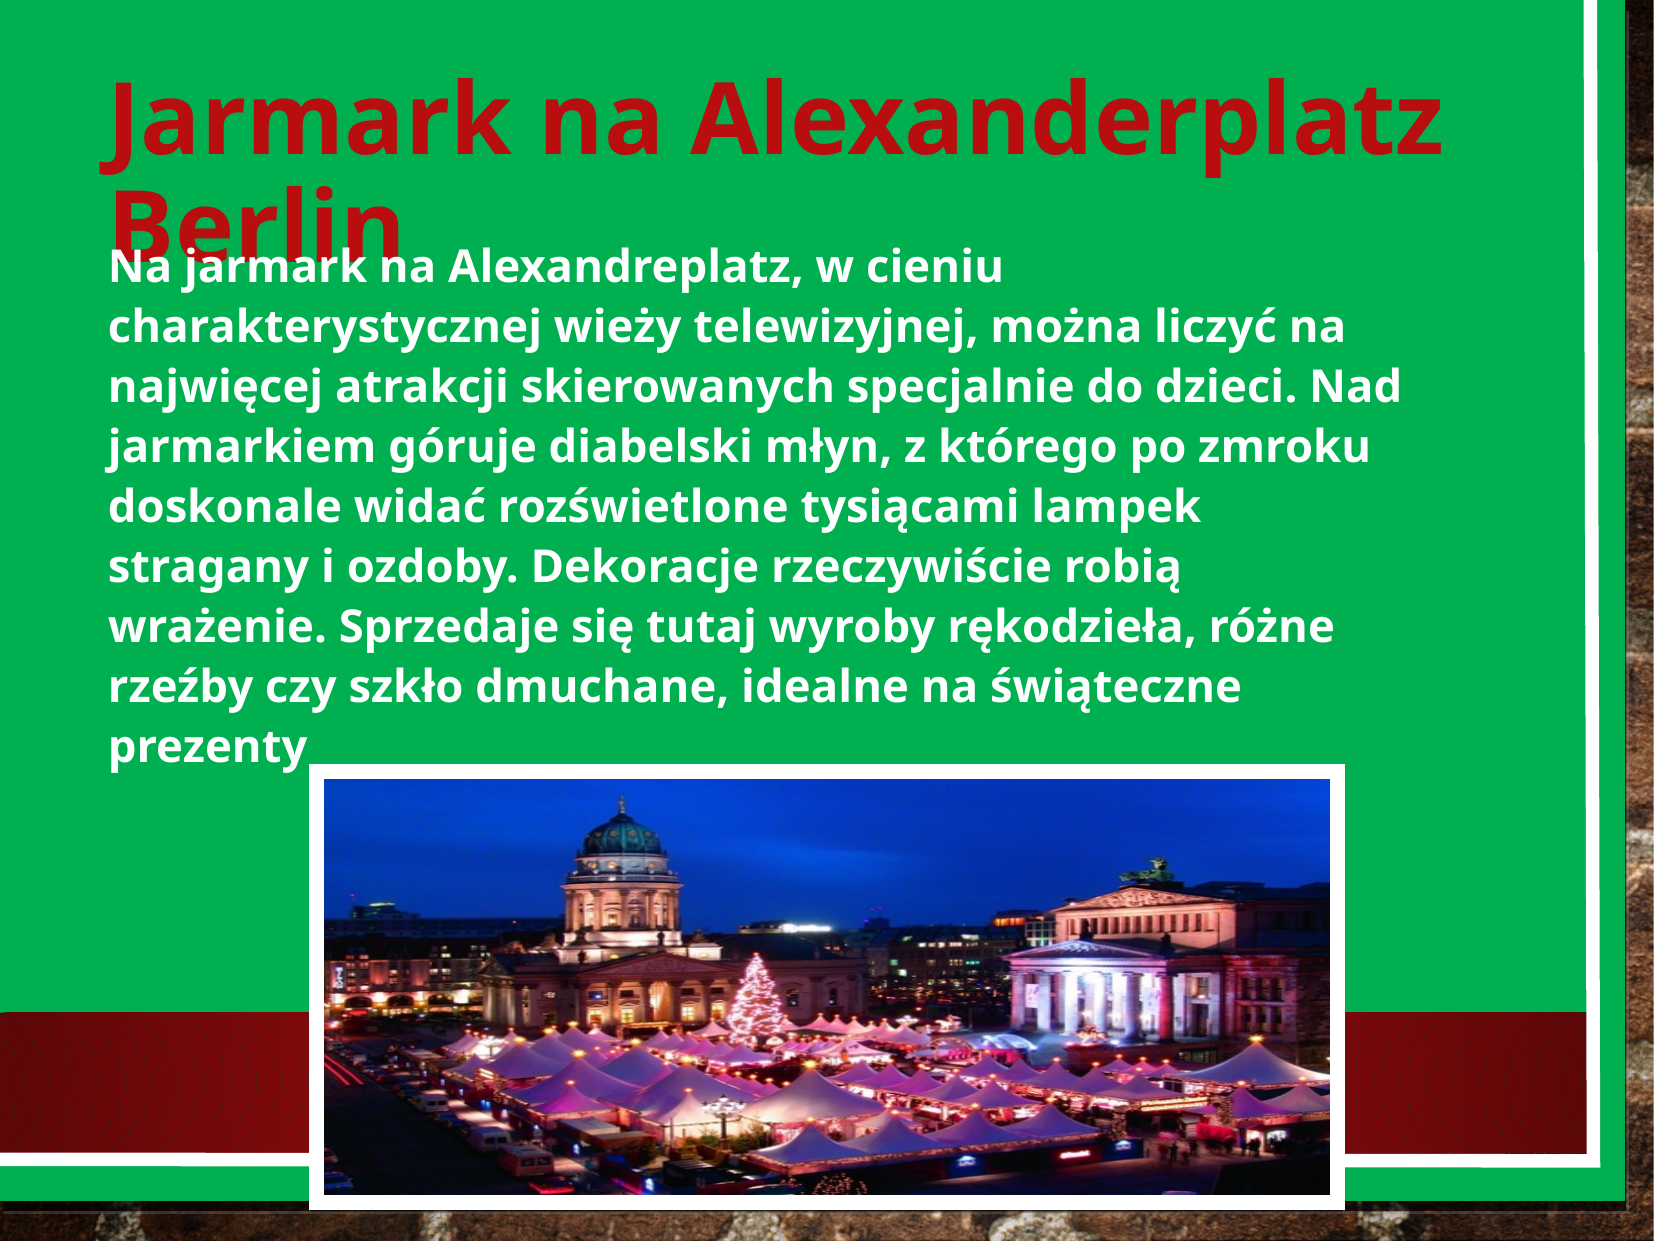

# Jarmark na Alexanderplatz Berlin
Na jarmark na Alexandreplatz, w cieniu charakterystycznej wieży telewizyjnej, można liczyć na najwięcej atrakcji skierowanych specjalnie do dzieci. Nad jarmarkiem góruje diabelski młyn, z którego po zmroku doskonale widać rozświetlone tysiącami lampek stragany i ozdoby. Dekoracje rzeczywiście robią wrażenie. Sprzedaje się tutaj wyroby rękodzieła, różne rzeźby czy szkło dmuchane, idealne na świąteczne prezenty